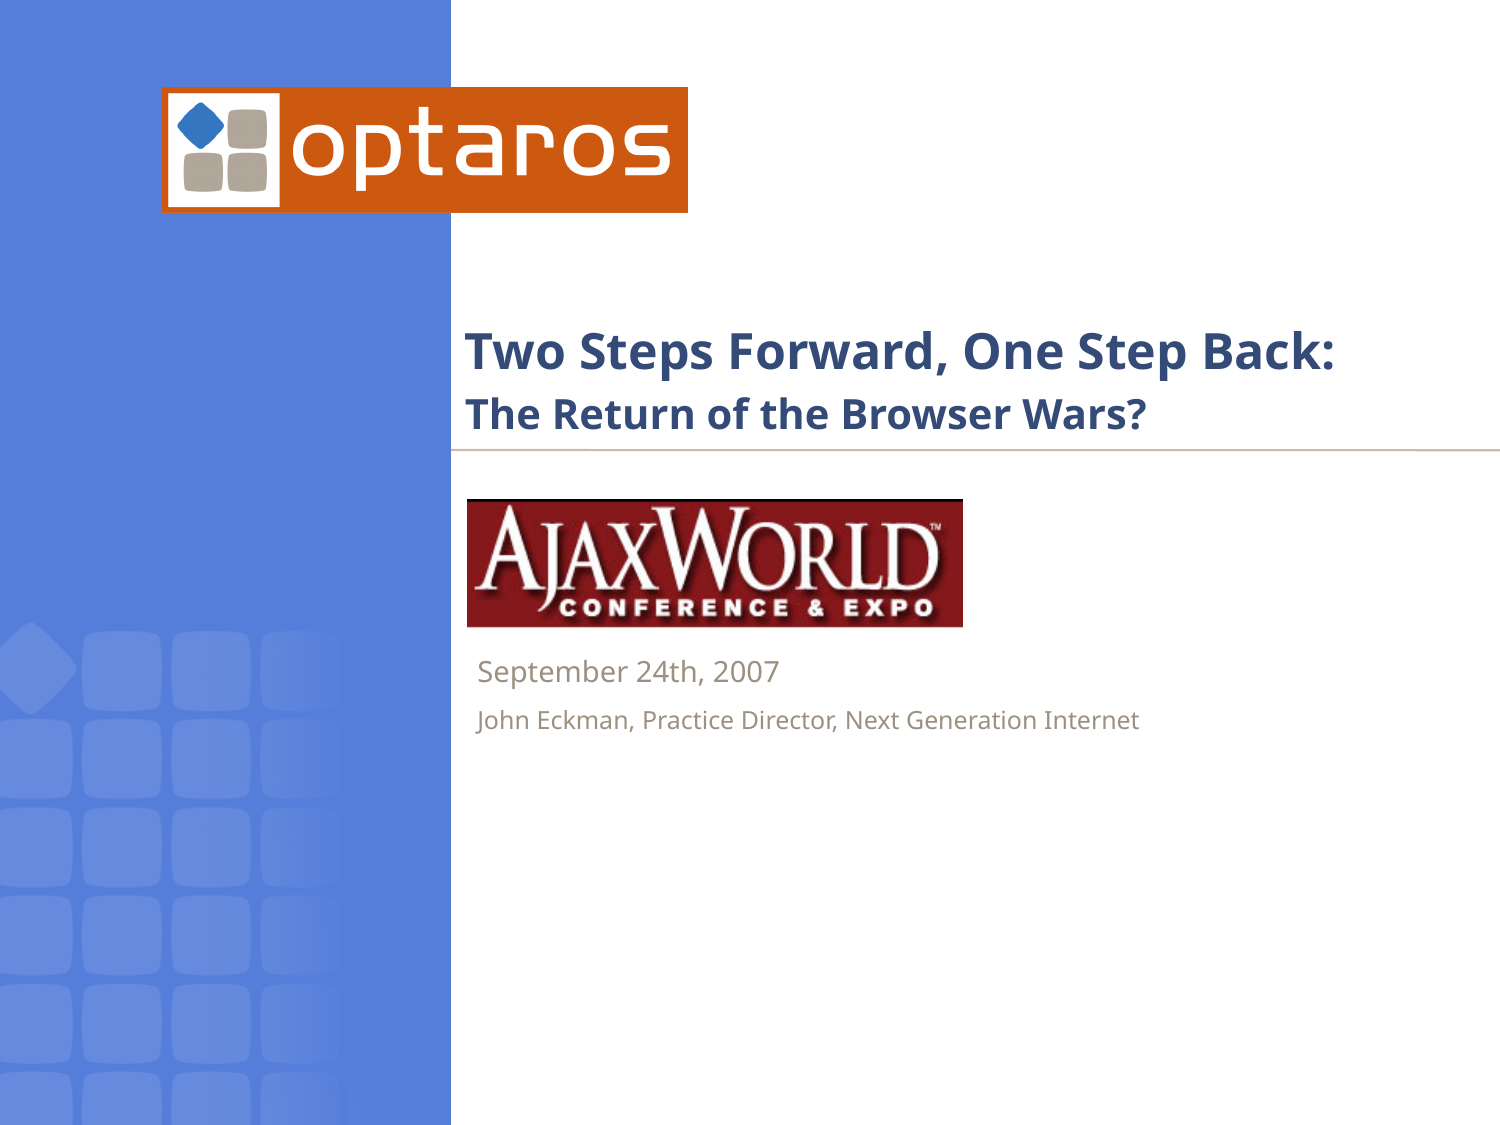

# Two Steps Forward, One Step Back: The Return of the Browser Wars?
September 24th, 2007
John Eckman, Practice Director, Next Generation Internet